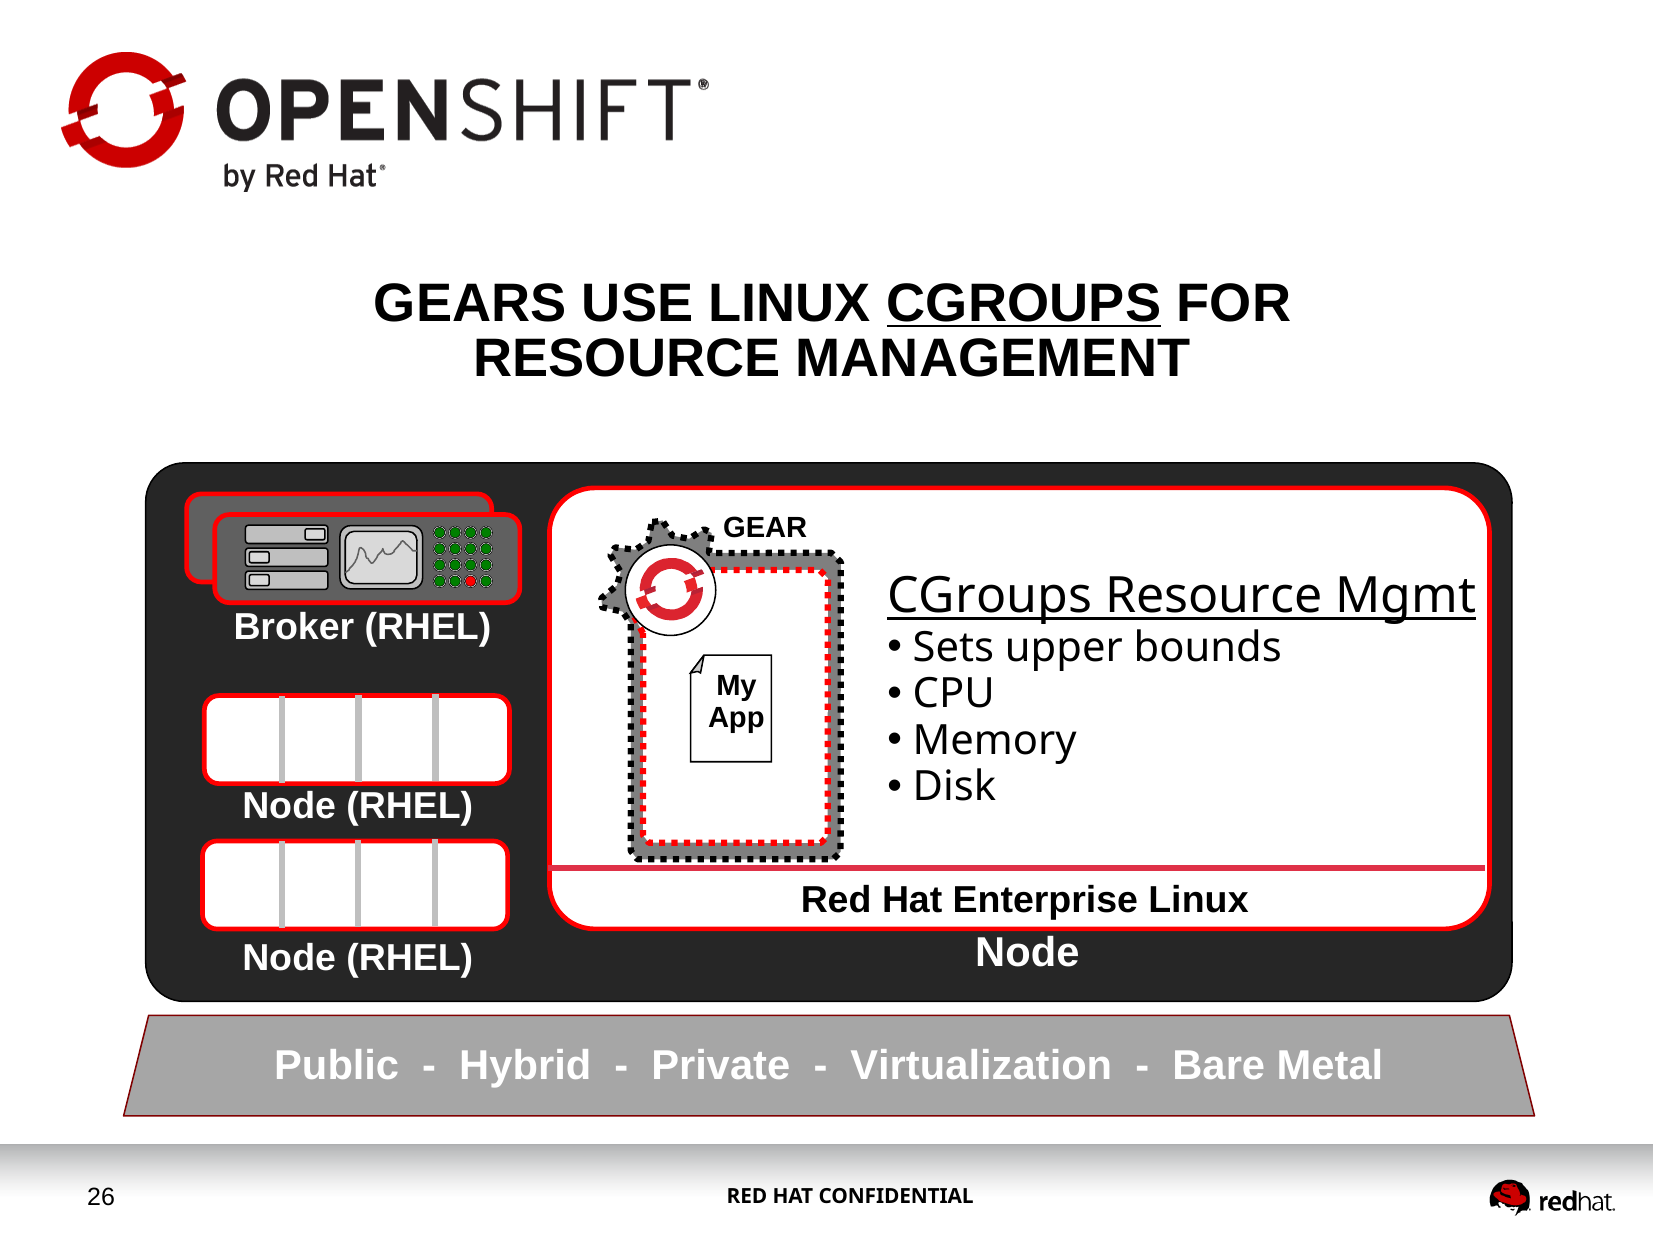

GEARS USE LINUX CGROUPS FOR RESOURCE MANAGEMENT
RHEL
GEAR
CGroups Resource Mgmt
 Sets upper bounds
 CPU
 Memory
 Disk
Broker (RHEL)
My
App
CGroups
CGroups
Node (RHEL)
Red Hat Enterprise Linux
Node
Node (RHEL)
Public - Hybrid - Private - Virtualization - Bare Metal